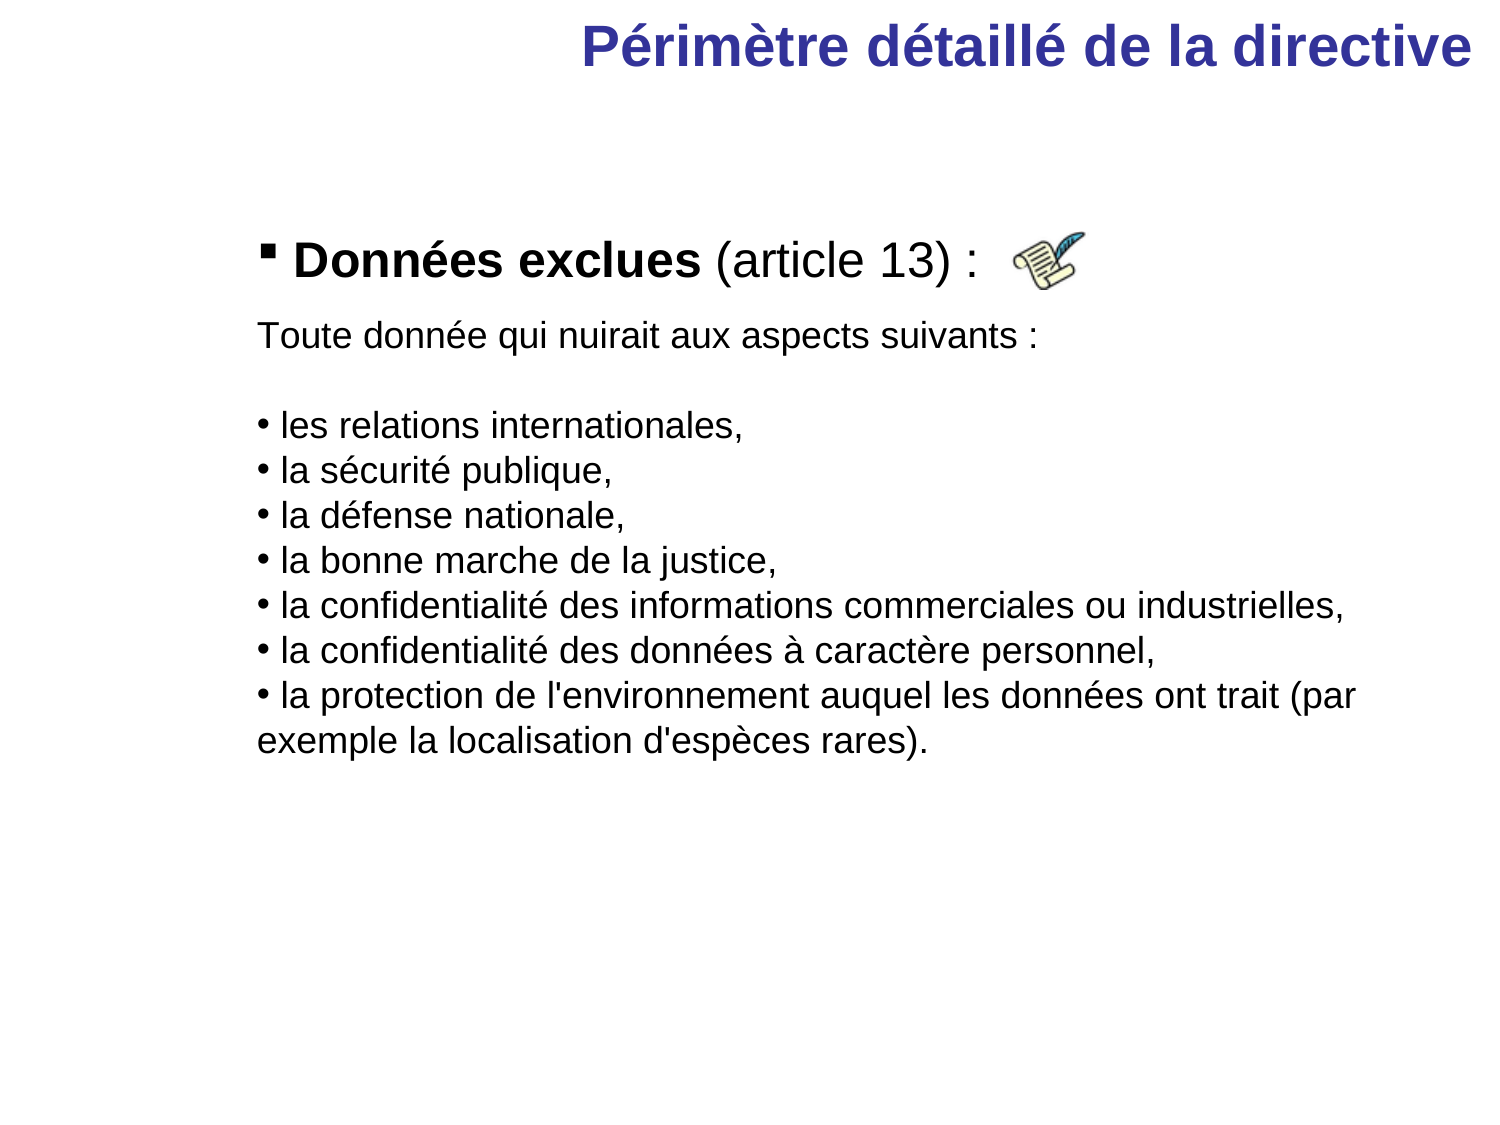

Périmètre détaillé de la directive
 Données exclues (article 13) :
Toute donnée qui nuirait aux aspects suivants :
 les relations internationales,
 la sécurité publique,
 la défense nationale,
 la bonne marche de la justice,
 la confidentialité des informations commerciales ou industrielles,
 la confidentialité des données à caractère personnel,
 la protection de l'environnement auquel les données ont trait (par exemple la localisation d'espèces rares).